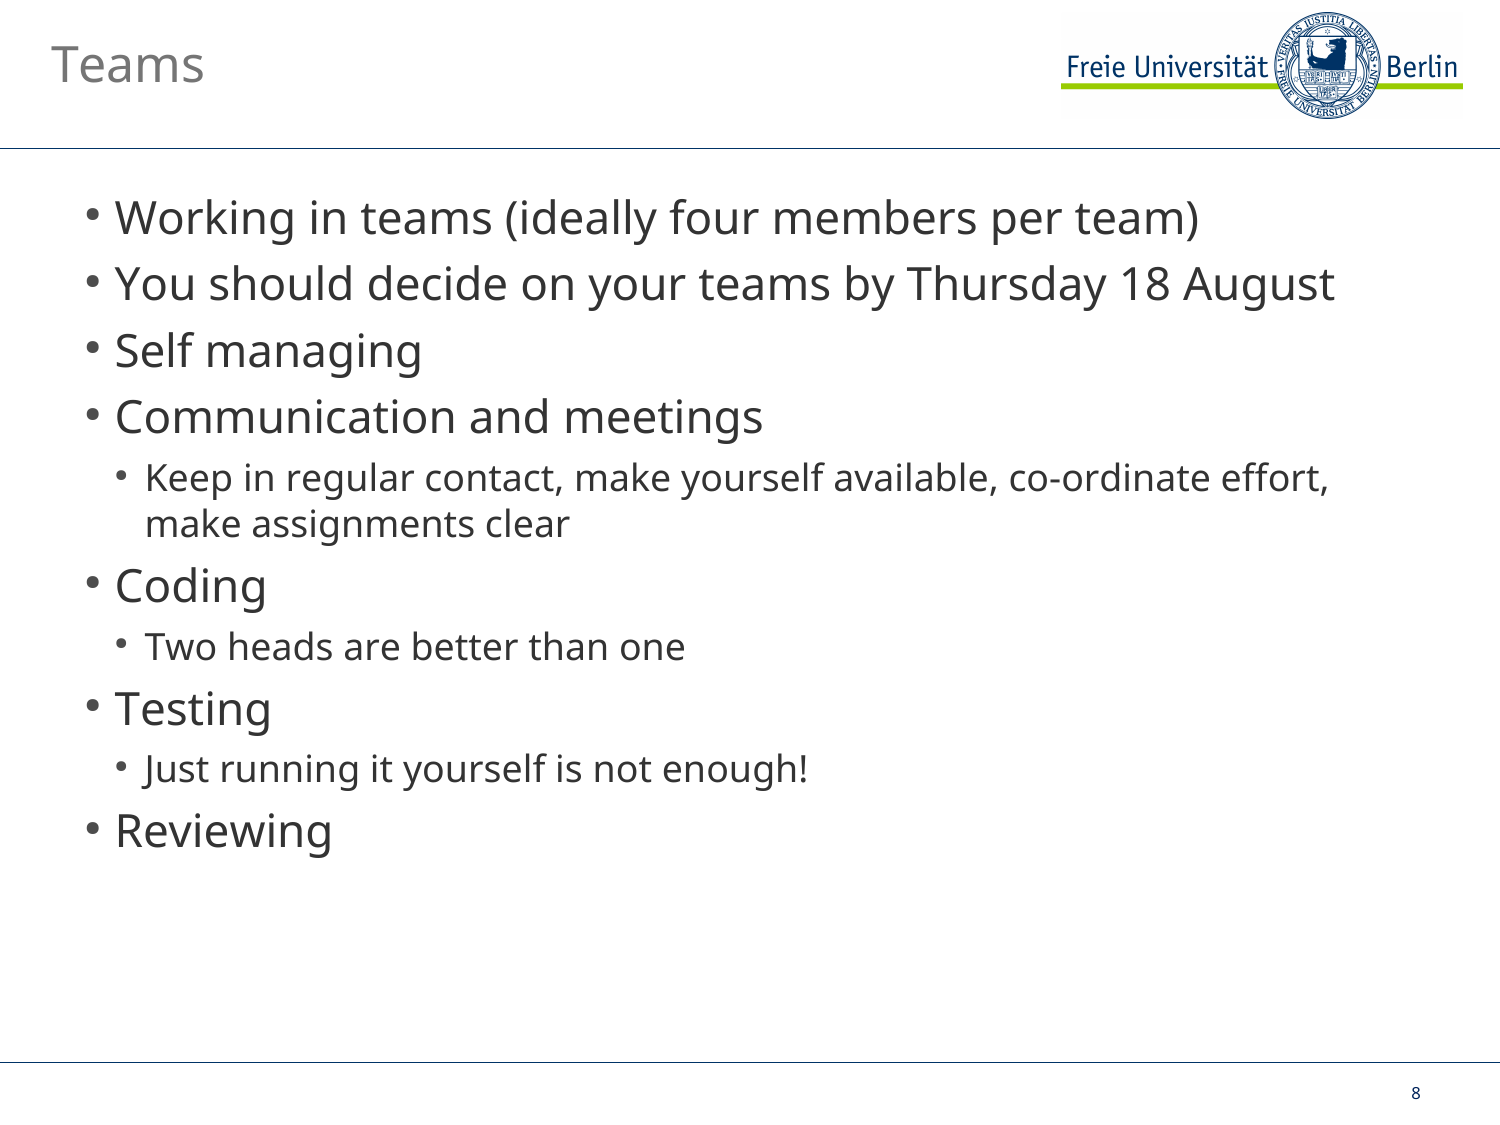

# Teams
Working in teams (ideally four members per team)
You should decide on your teams by Thursday 18 August
Self managing
Communication and meetings
Keep in regular contact, make yourself available, co-ordinate effort, make assignments clear
Coding
Two heads are better than one
Testing
Just running it yourself is not enough!
Reviewing